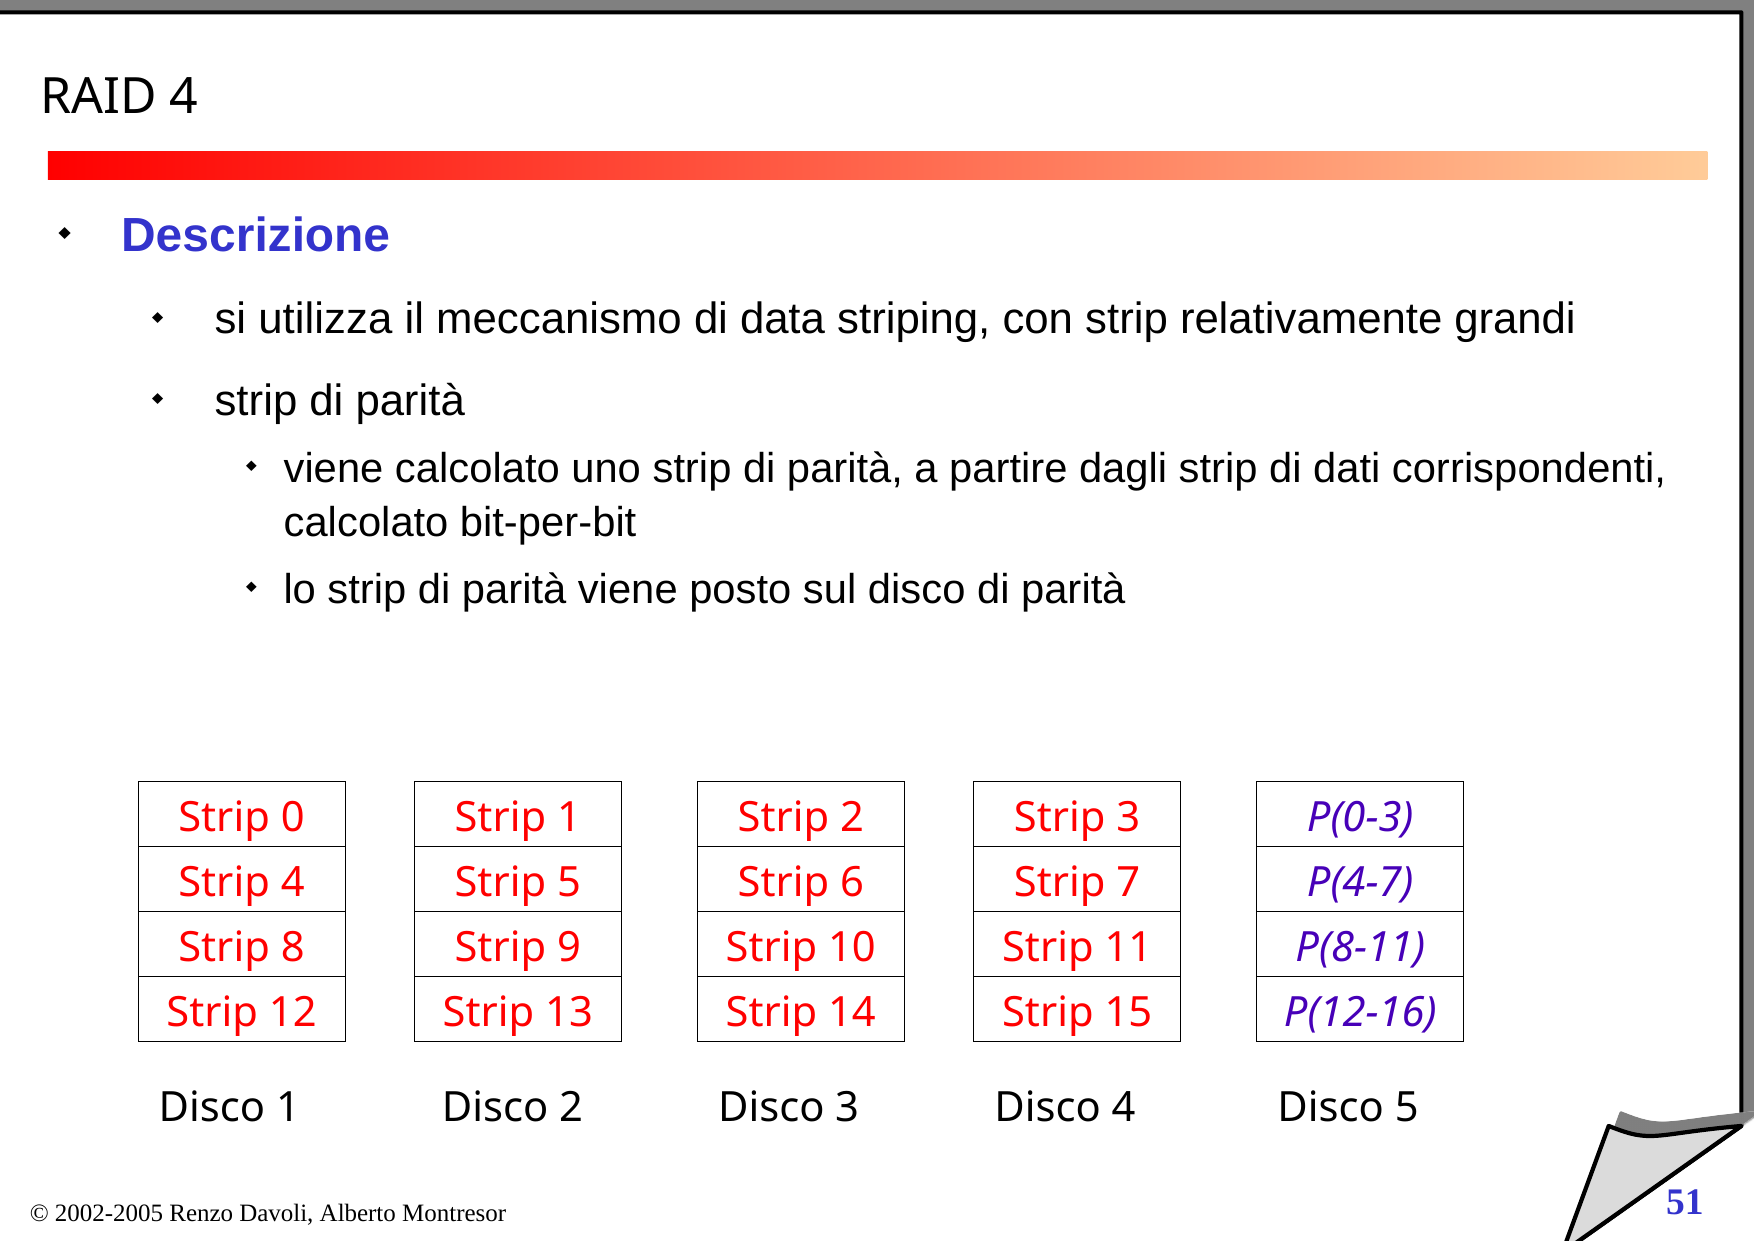

# RAID 4
Descrizione
si utilizza il meccanismo di data striping, con strip relativamente grandi
strip di parità
viene calcolato uno strip di parità, a partire dagli strip di dati corrispondenti, calcolato bit-per-bit
lo strip di parità viene posto sul disco di parità
Strip 0
Strip 1
Strip 2
Strip 3
P(0-3)
Strip 4
Strip 5
Strip 6
Strip 7
P(4-7)
Strip 8
Strip 9
Strip 10
Strip 11
P(8-11)
Strip 12
Strip 13
Strip 14
Strip 15
P(12-16)
Disco 1
Disco 2
Disco 3
Disco 4
Disco 5